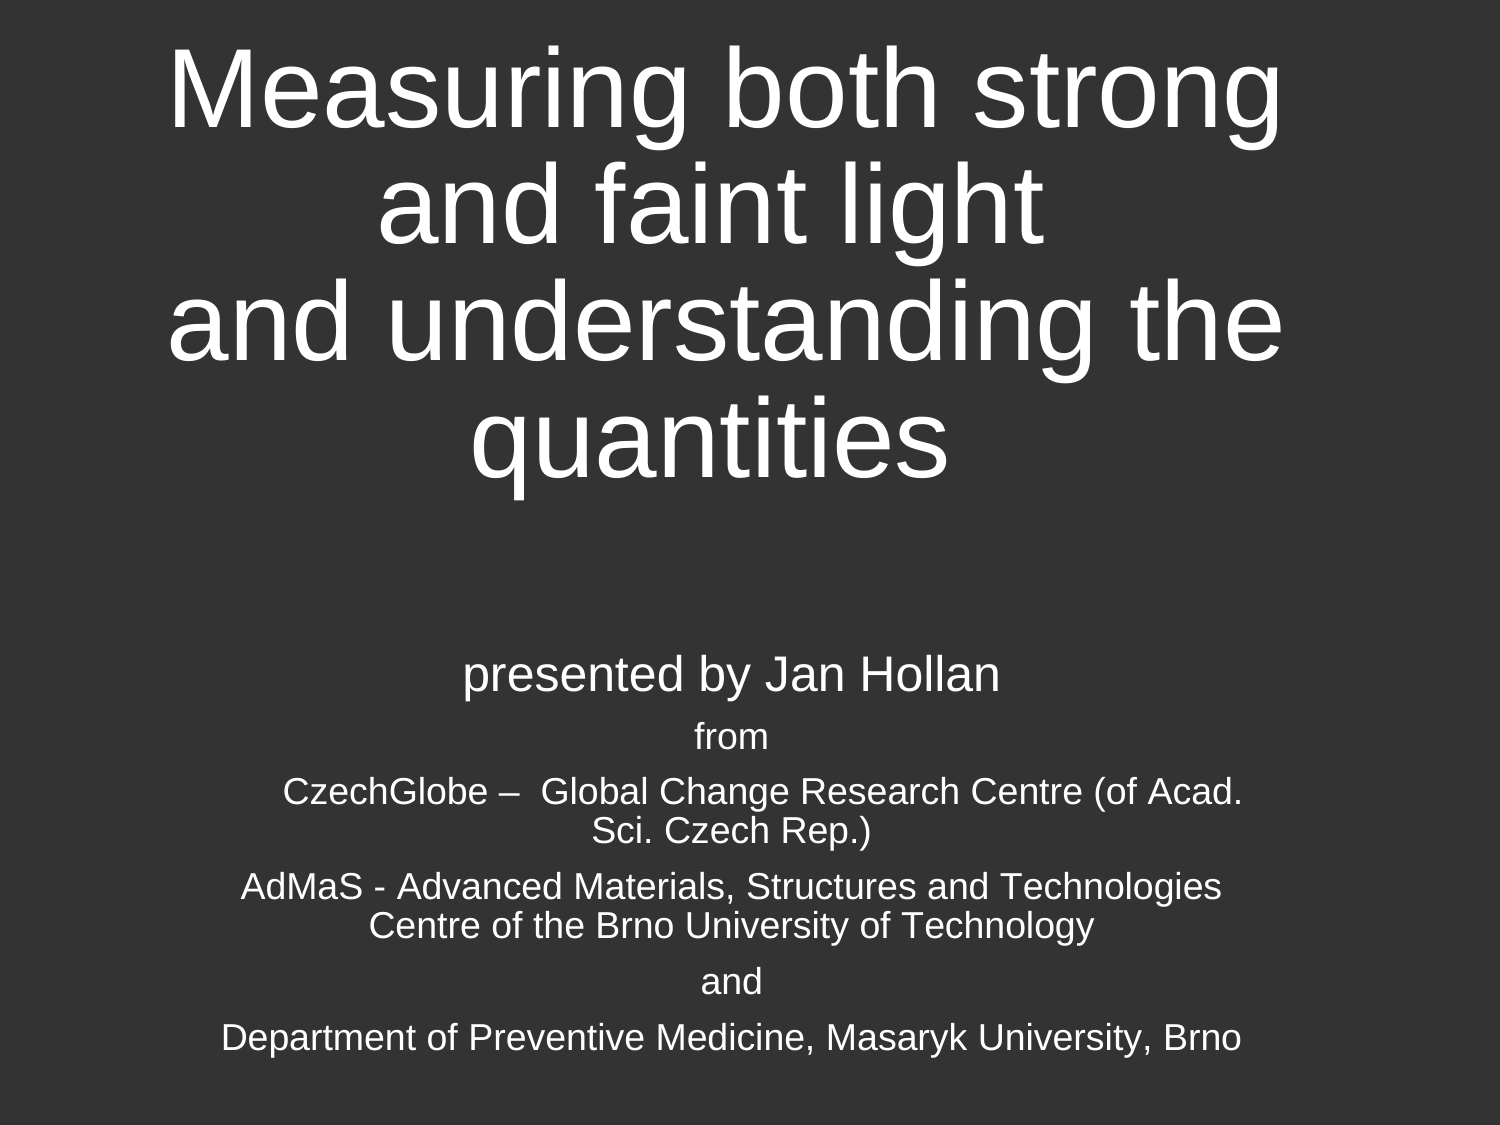

# Measuring both strong and faint light and understanding the quantities
presented by Jan Hollan
from
 CzechGlobe – Global Change Research Centre (of Acad. Sci. Czech Rep.)
AdMaS - Advanced Materials, Structures and Technologies Centre of the Brno University of Technology
and
Department of Preventive Medicine, Masaryk University, Brno